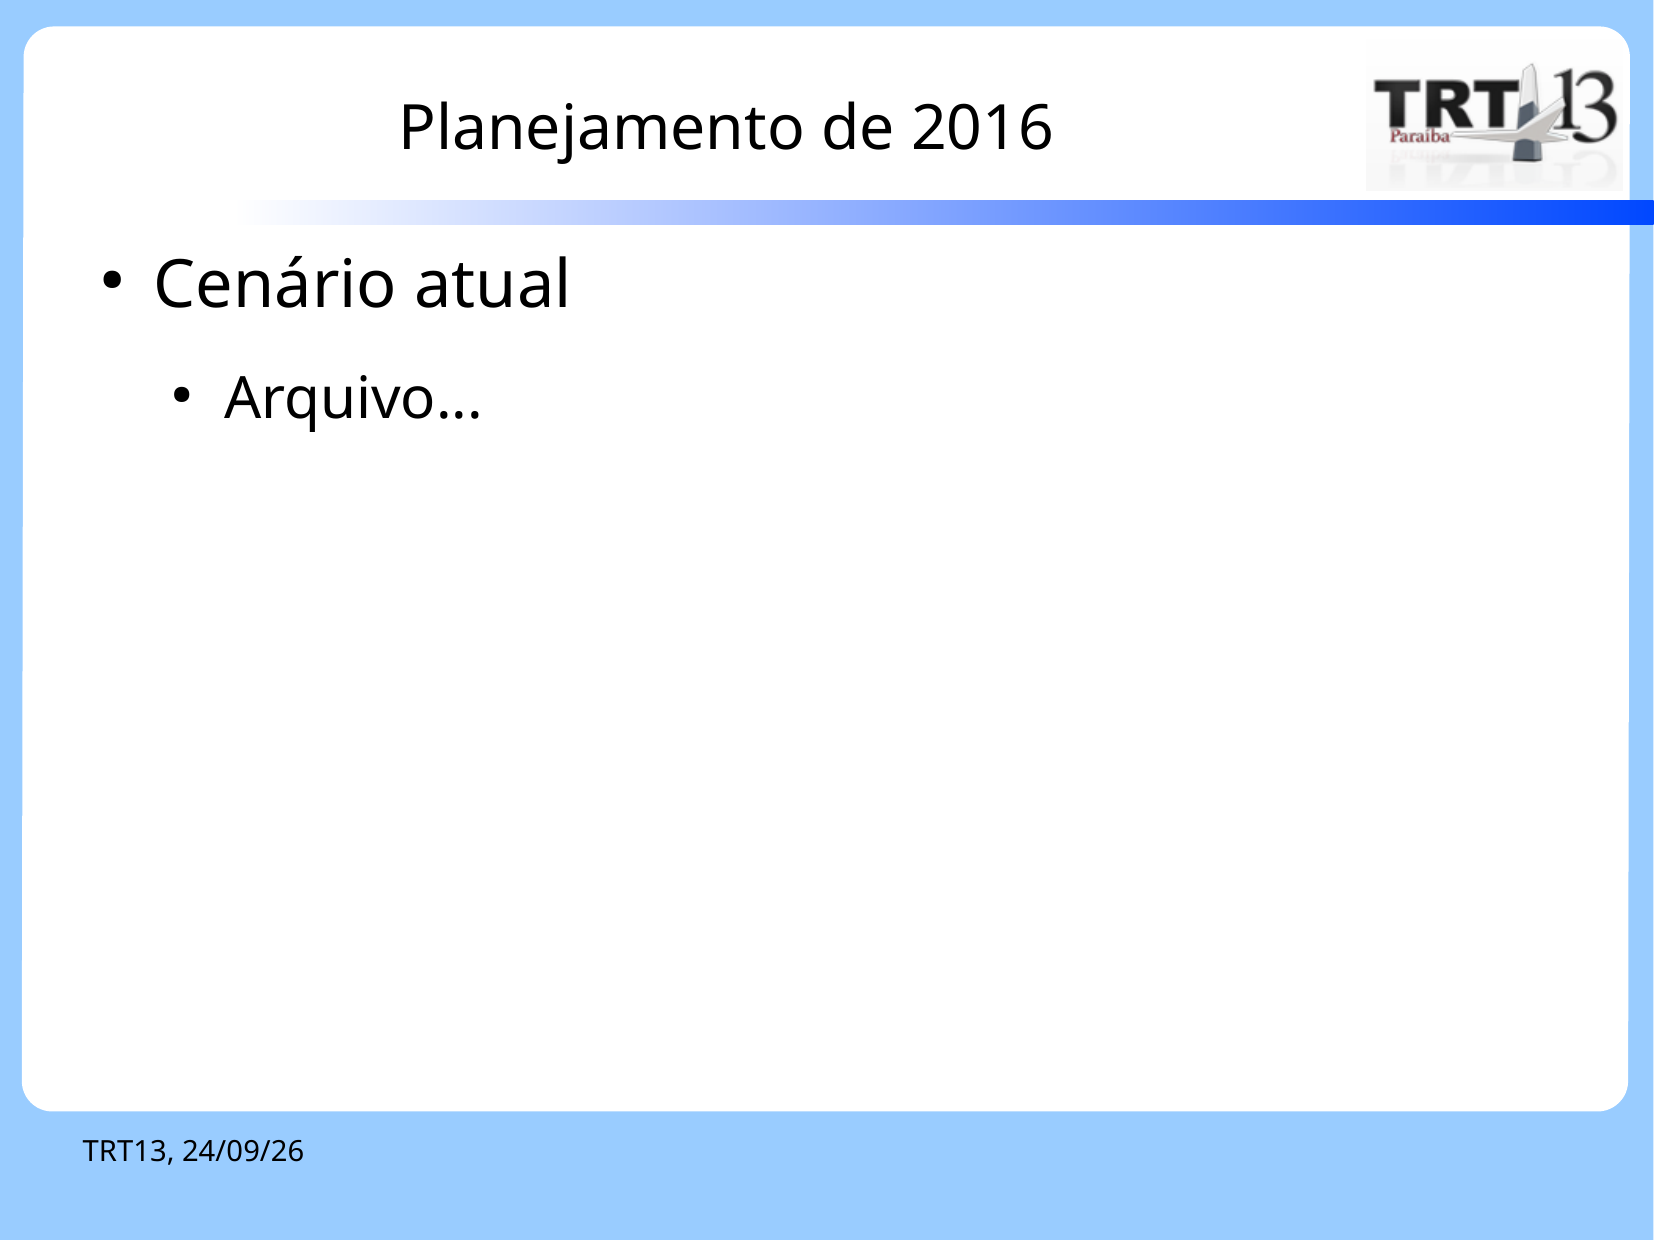

# Planejamento de 2016
Cenário atual
Arquivo...